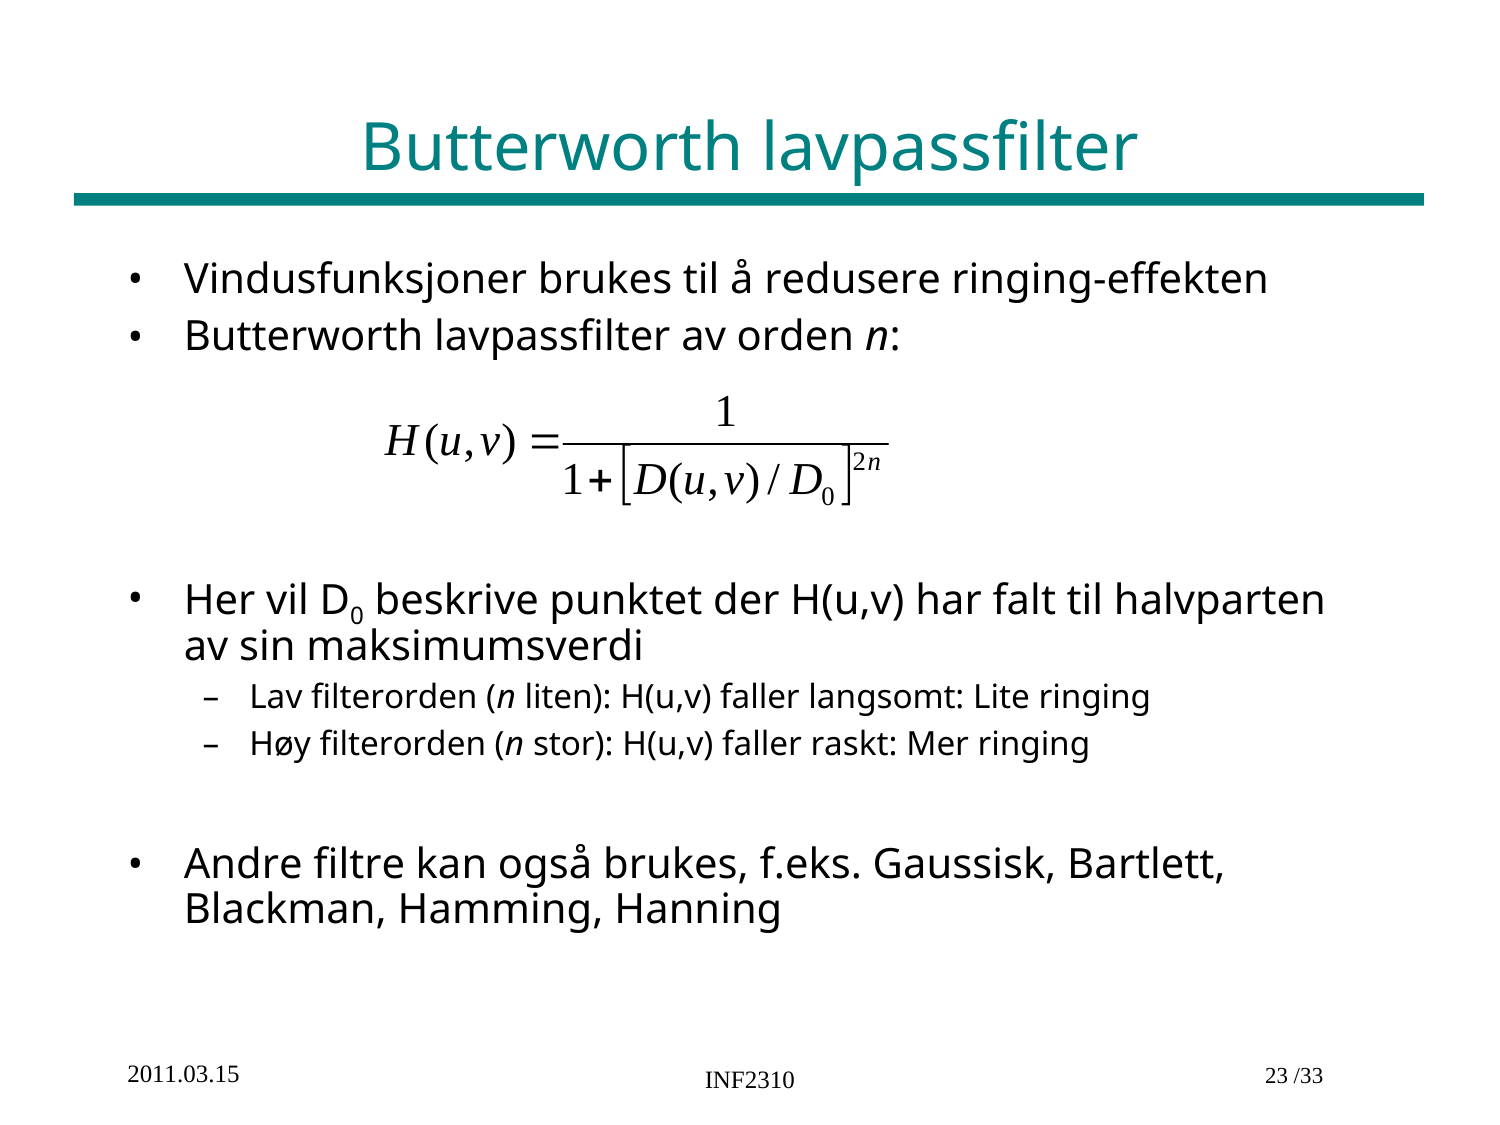

# Butterworth lavpassfilter
Vindusfunksjoner brukes til å redusere ringing-effekten
Butterworth lavpassfilter av orden n:
Her vil D0 beskrive punktet der H(u,v) har falt til halvparten av sin maksimumsverdi
Lav filterorden (n liten): H(u,v) faller langsomt: Lite ringing
Høy filterorden (n stor): H(u,v) faller raskt: Mer ringing
Andre filtre kan også brukes, f.eks. Gaussisk, Bartlett, Blackman, Hamming, Hanning
INF2310